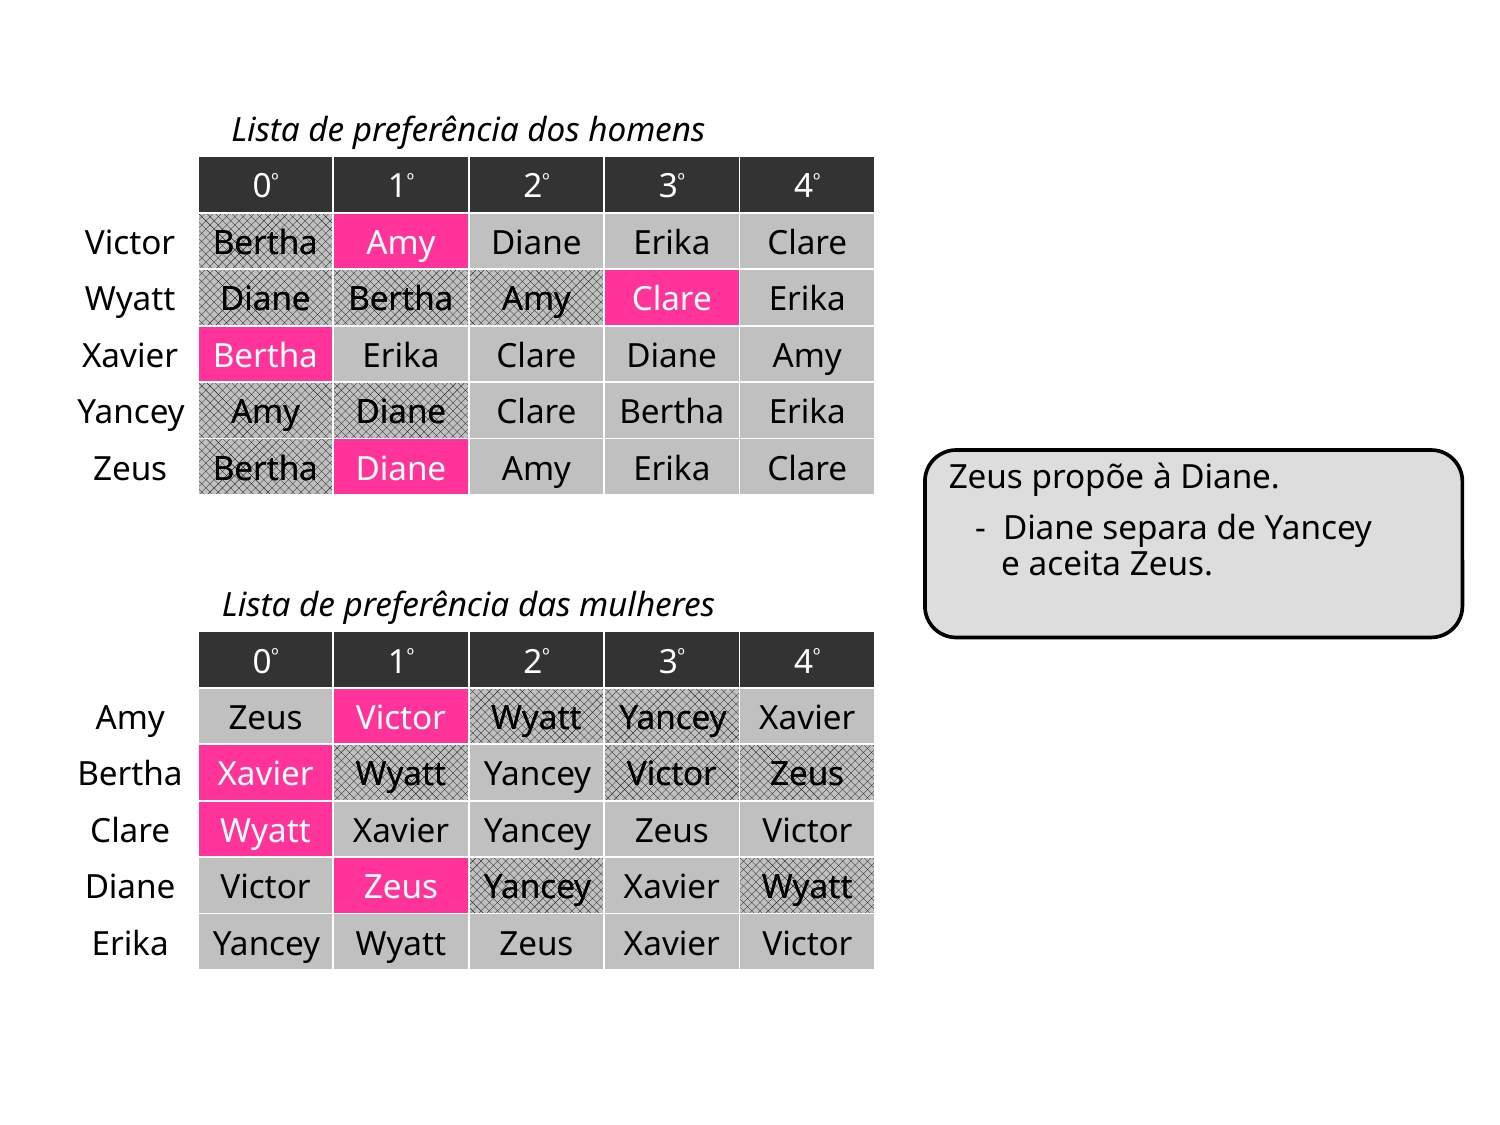

Bertha
Amy
Diane
Bertha
Amy
Clare
Bertha
Amy
Diane
Bertha
Diane
Zeus
Zeus propõe à Diane.
 - Diane separa de Yancey
 e aceita Zeus.
Victor
Wyatt
Yancey
Xavier
Wyatt
Victor
Zeus
Wyatt
Yancey
Wyatt